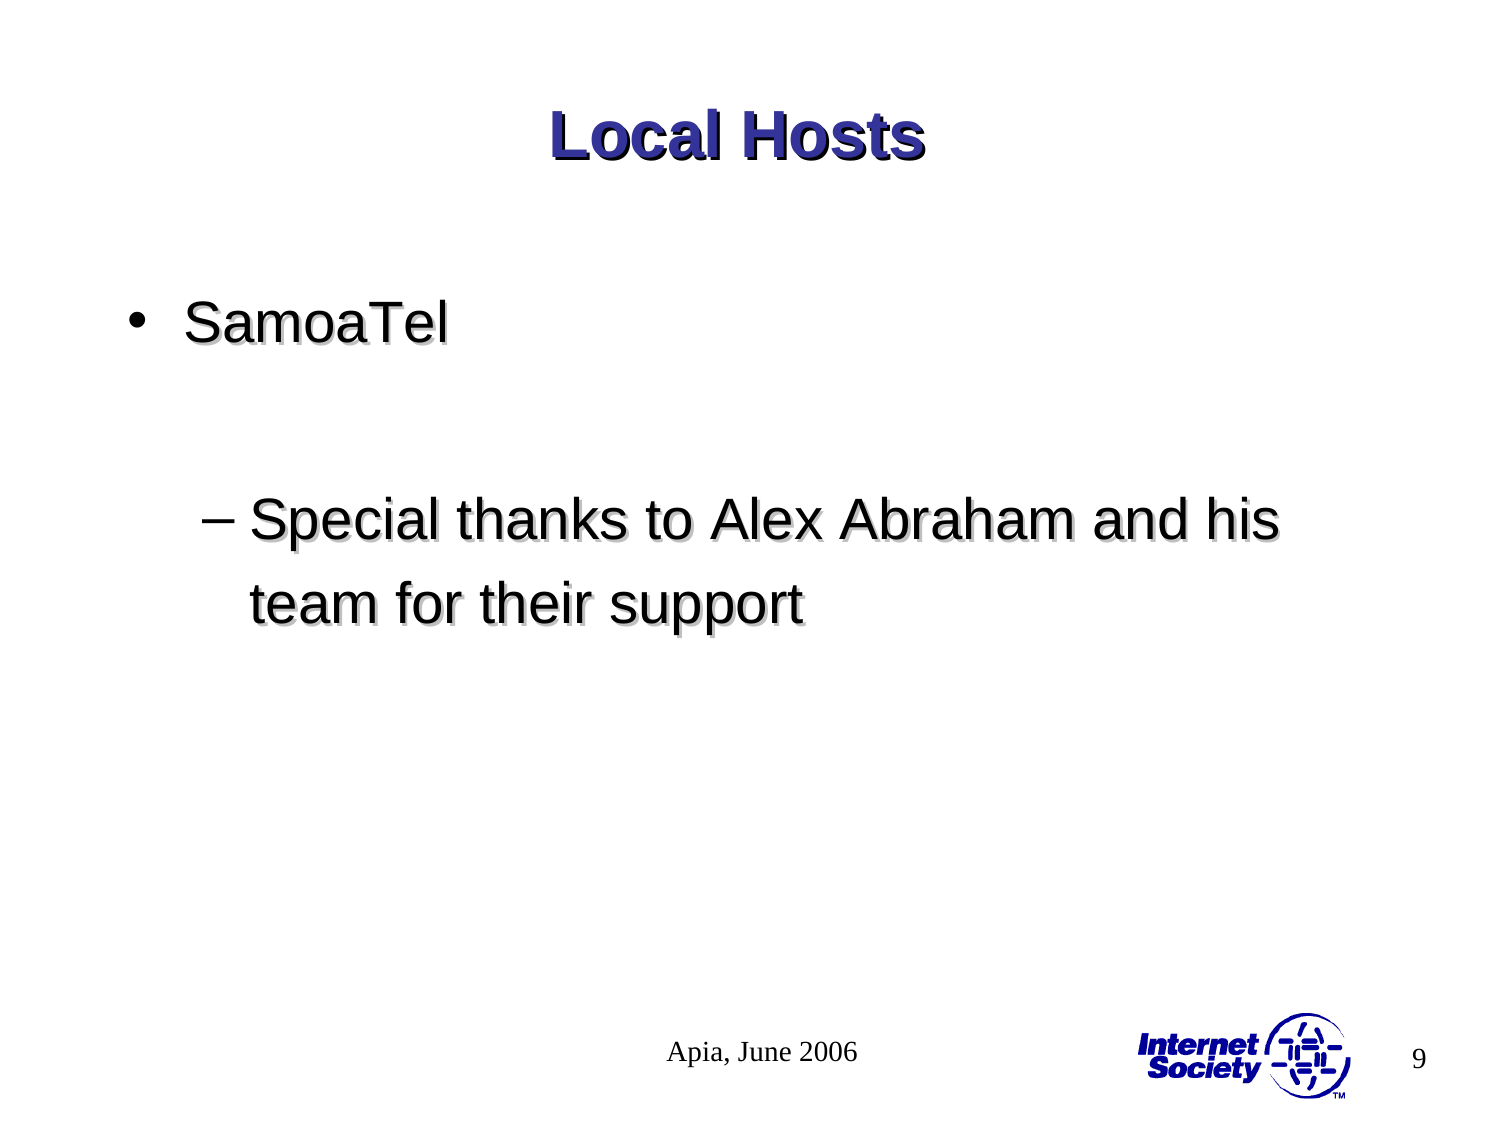

# Local Hosts
SamoaTel
Special thanks to Alex Abraham and his team for their support
Apia, June 2006